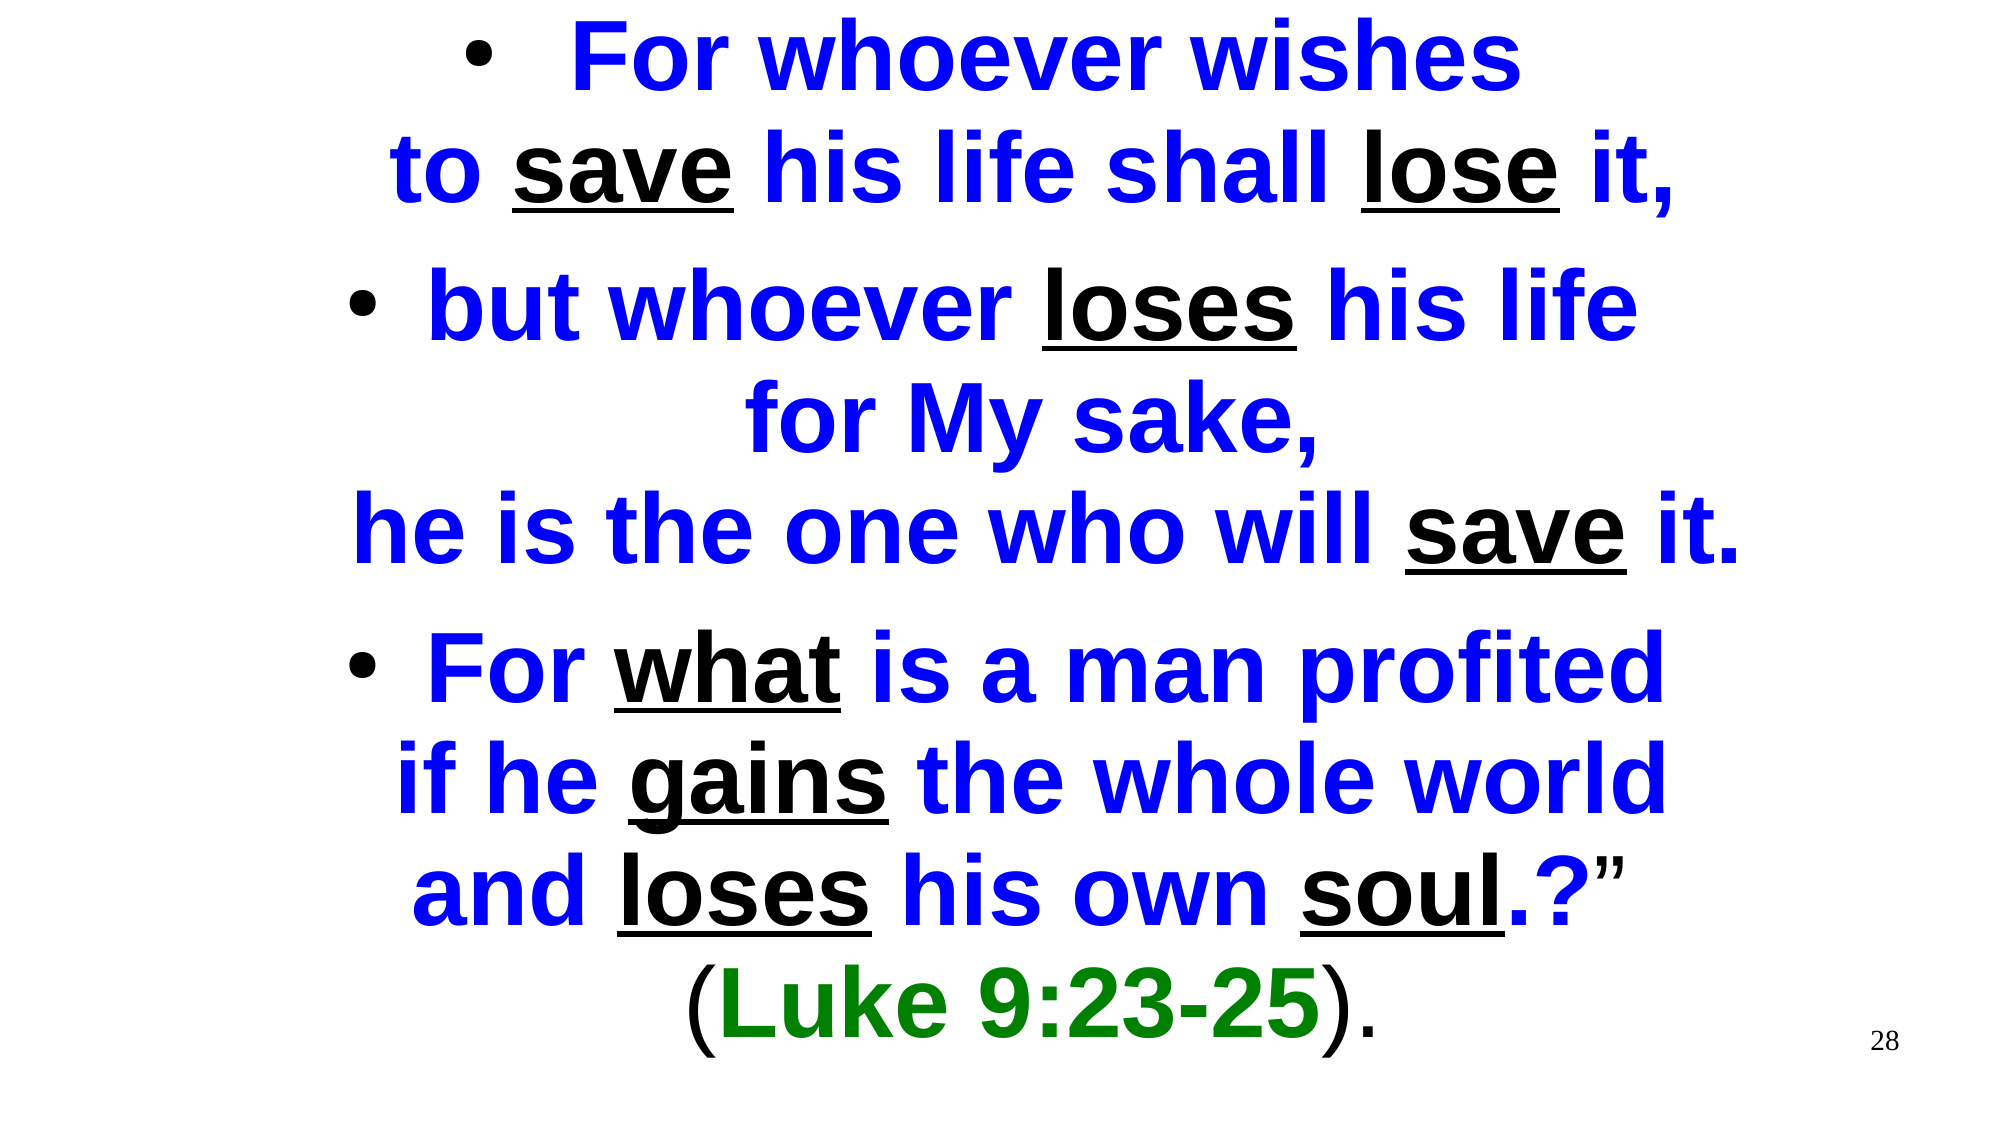

# For whoever wishes to save his life shall lose it,
 but whoever loses his life
for My sake,
 he is the one who will save it.
 For what is a man profited
 if he gains the whole world
and loses his own soul.?”
(Luke 9:23-25).
28